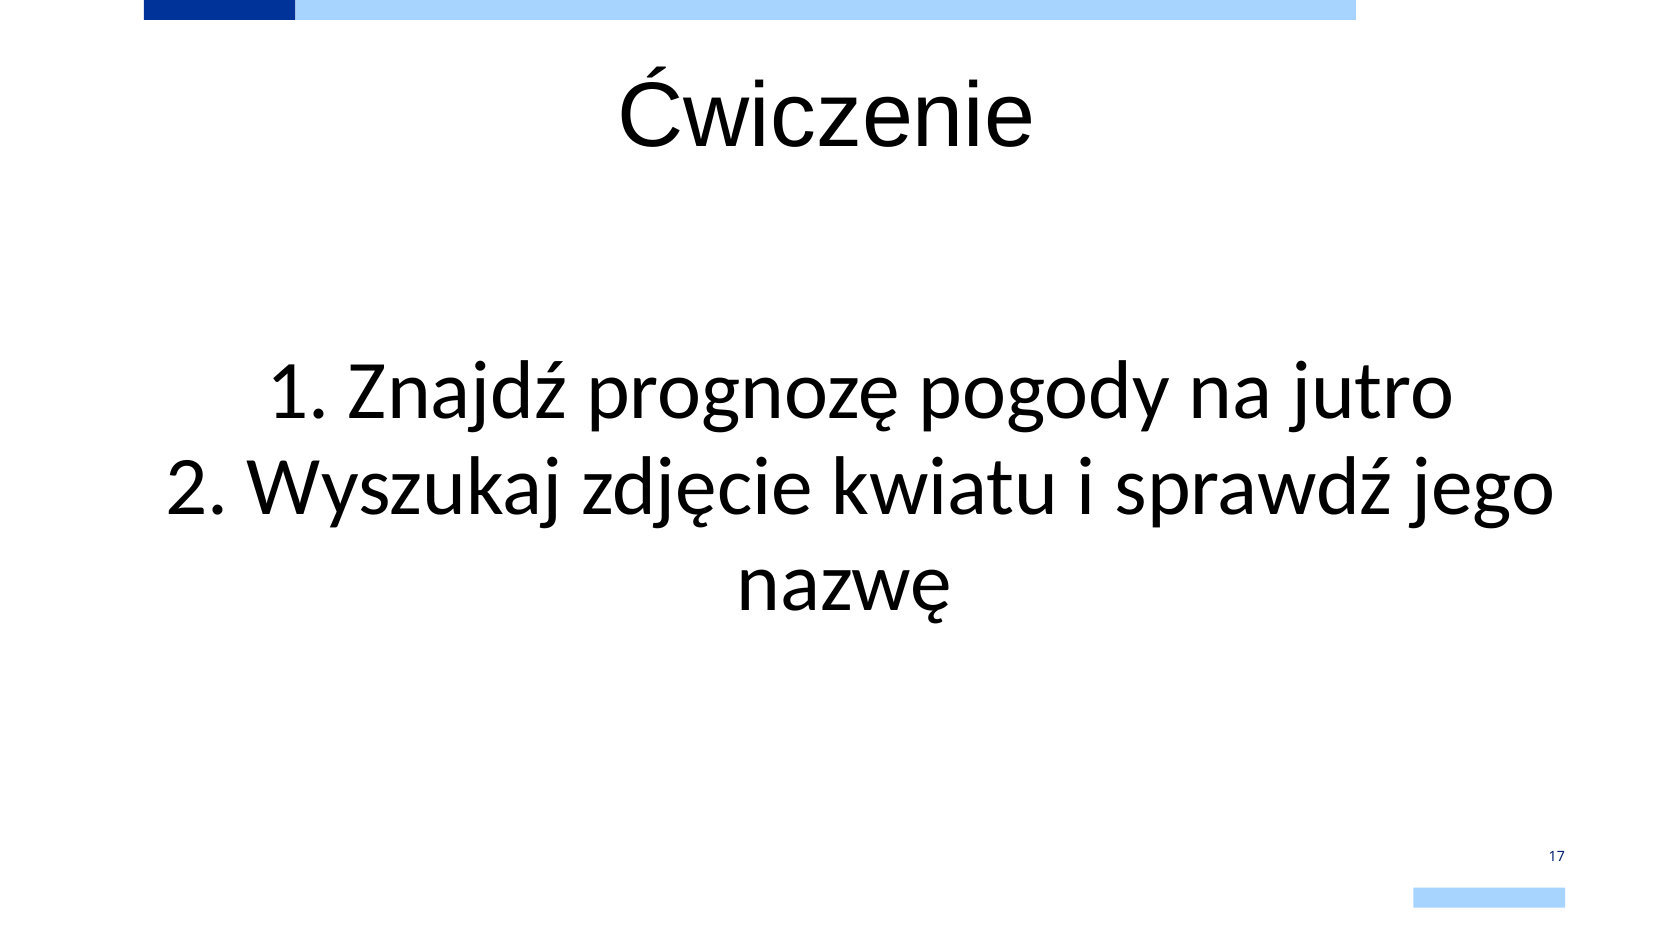

# Ćwiczenie
1. Znajdź prognozę pogody na jutro
2. Wyszukaj zdjęcie kwiatu i sprawdź jego nazwę